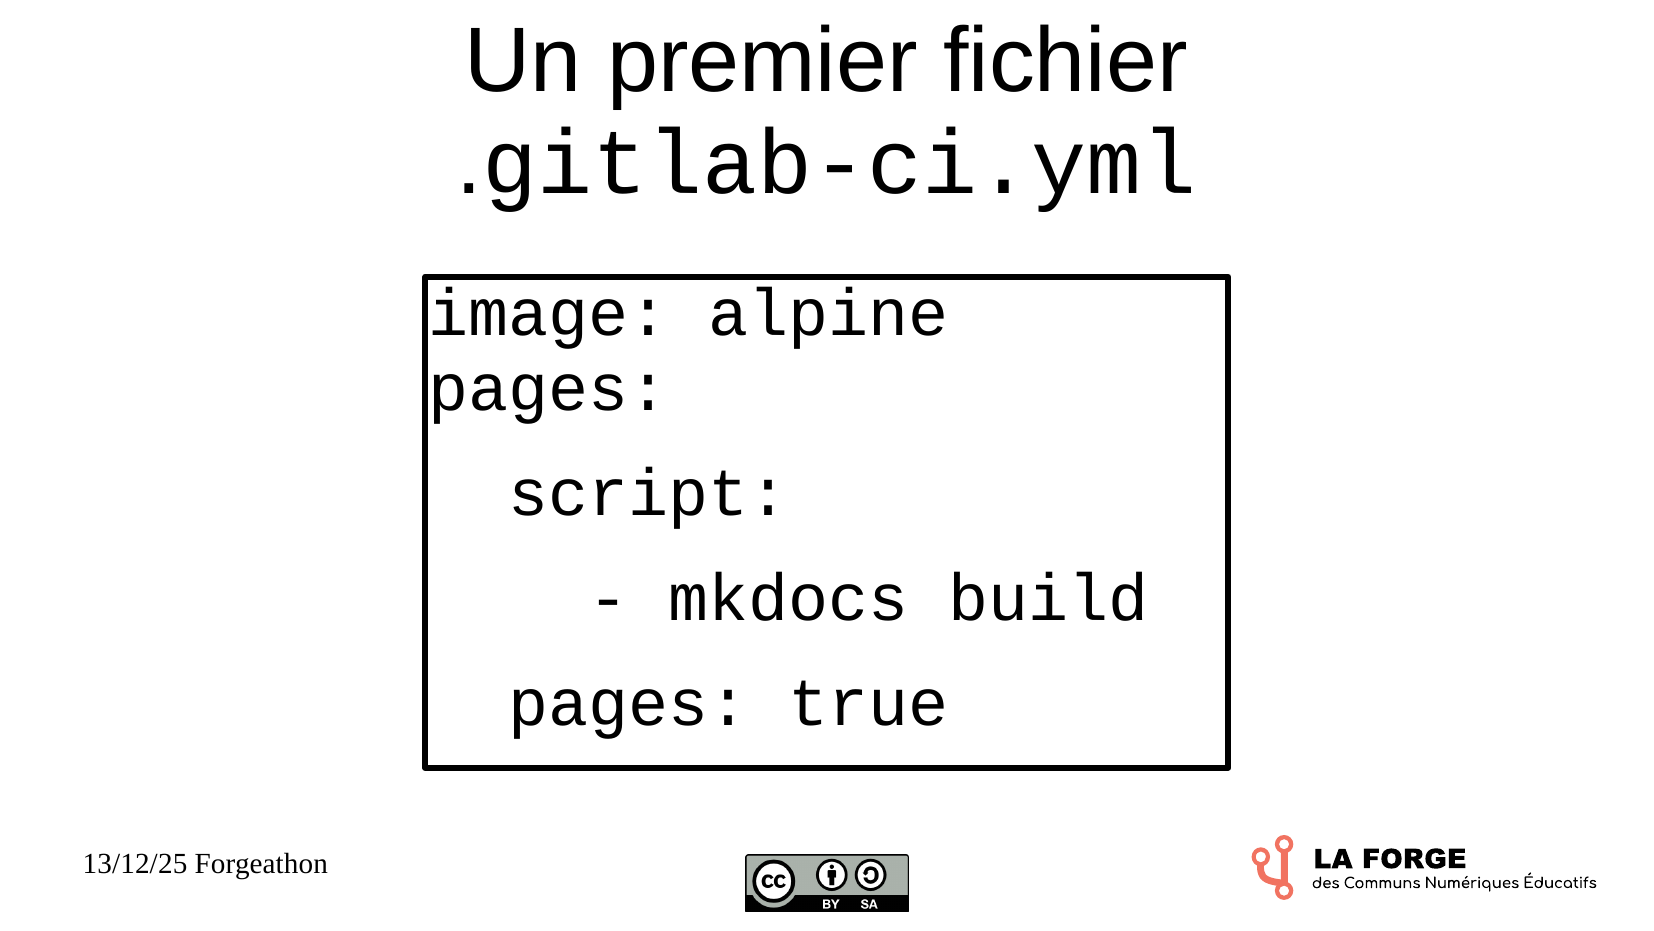

# Un premier fichier .gitlab-ci.yml
image: alpine
pages:
 script:
 - mkdocs build
 pages: true